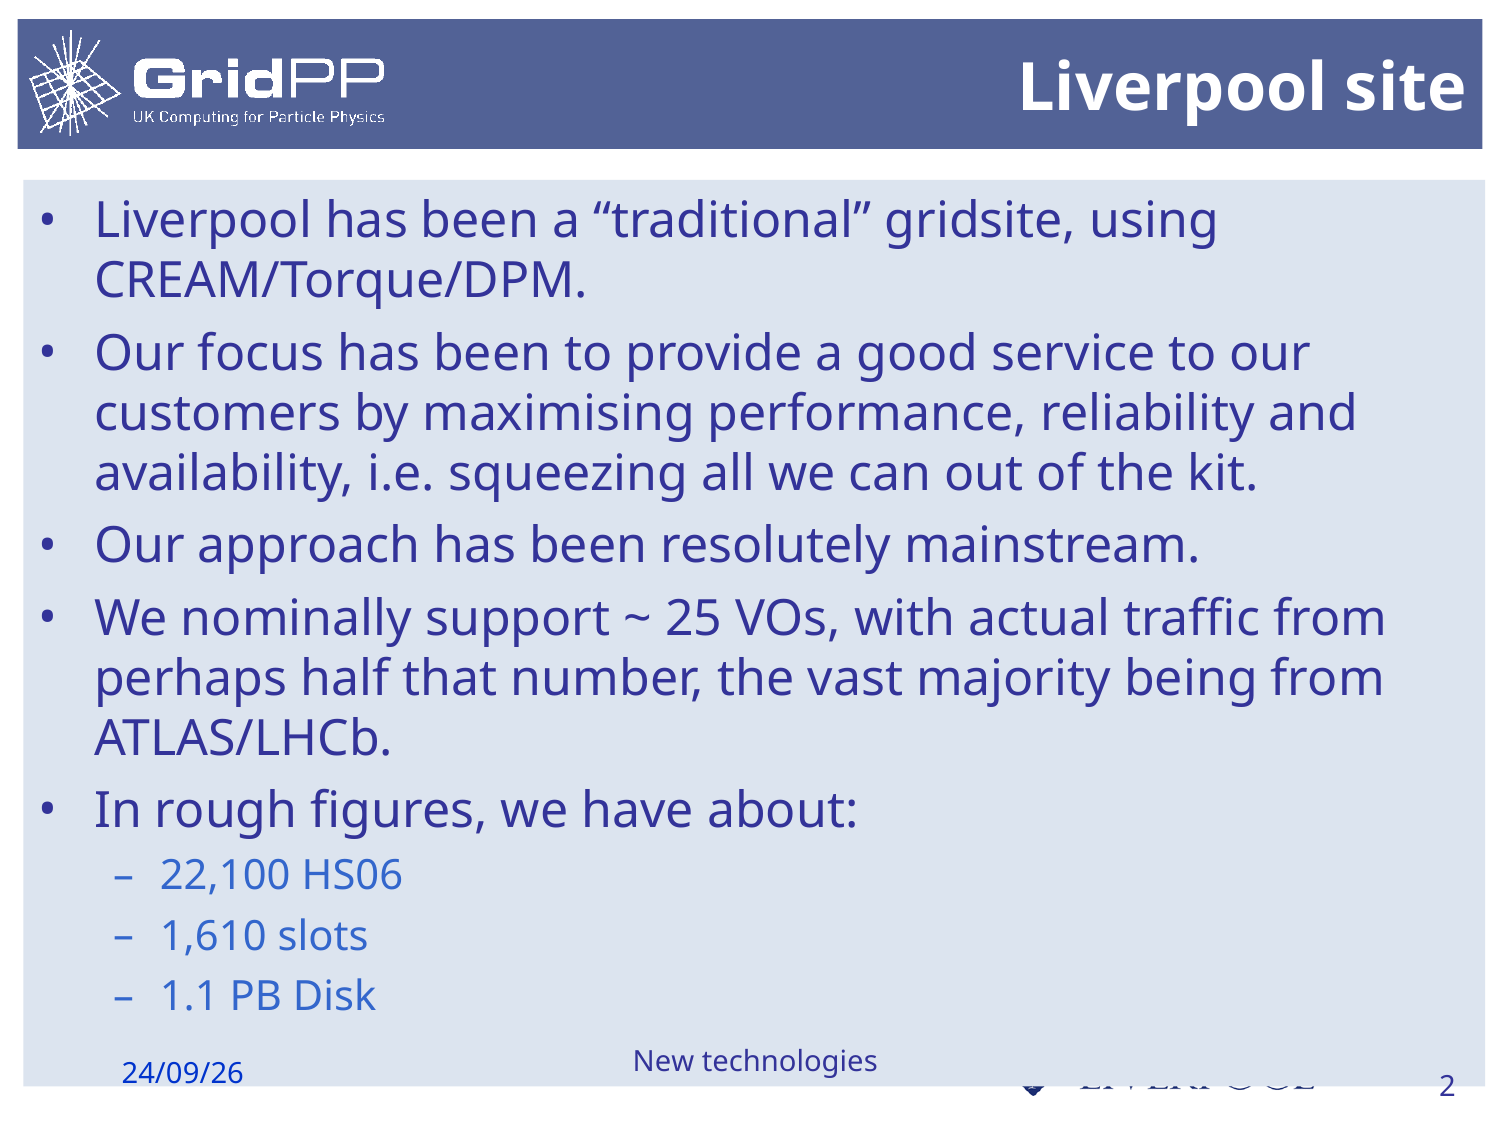

# Liverpool site
Liverpool has been a “traditional” gridsite, using CREAM/Torque/DPM.
Our focus has been to provide a good service to our customers by maximising performance, reliability and availability, i.e. squeezing all we can out of the kit.
Our approach has been resolutely mainstream.
We nominally support ~ 25 VOs, with actual traffic from perhaps half that number, the vast majority being from ATLAS/LHCb.
In rough figures, we have about:
22,100 HS06
1,610 slots
1.1 PB Disk
New technologies